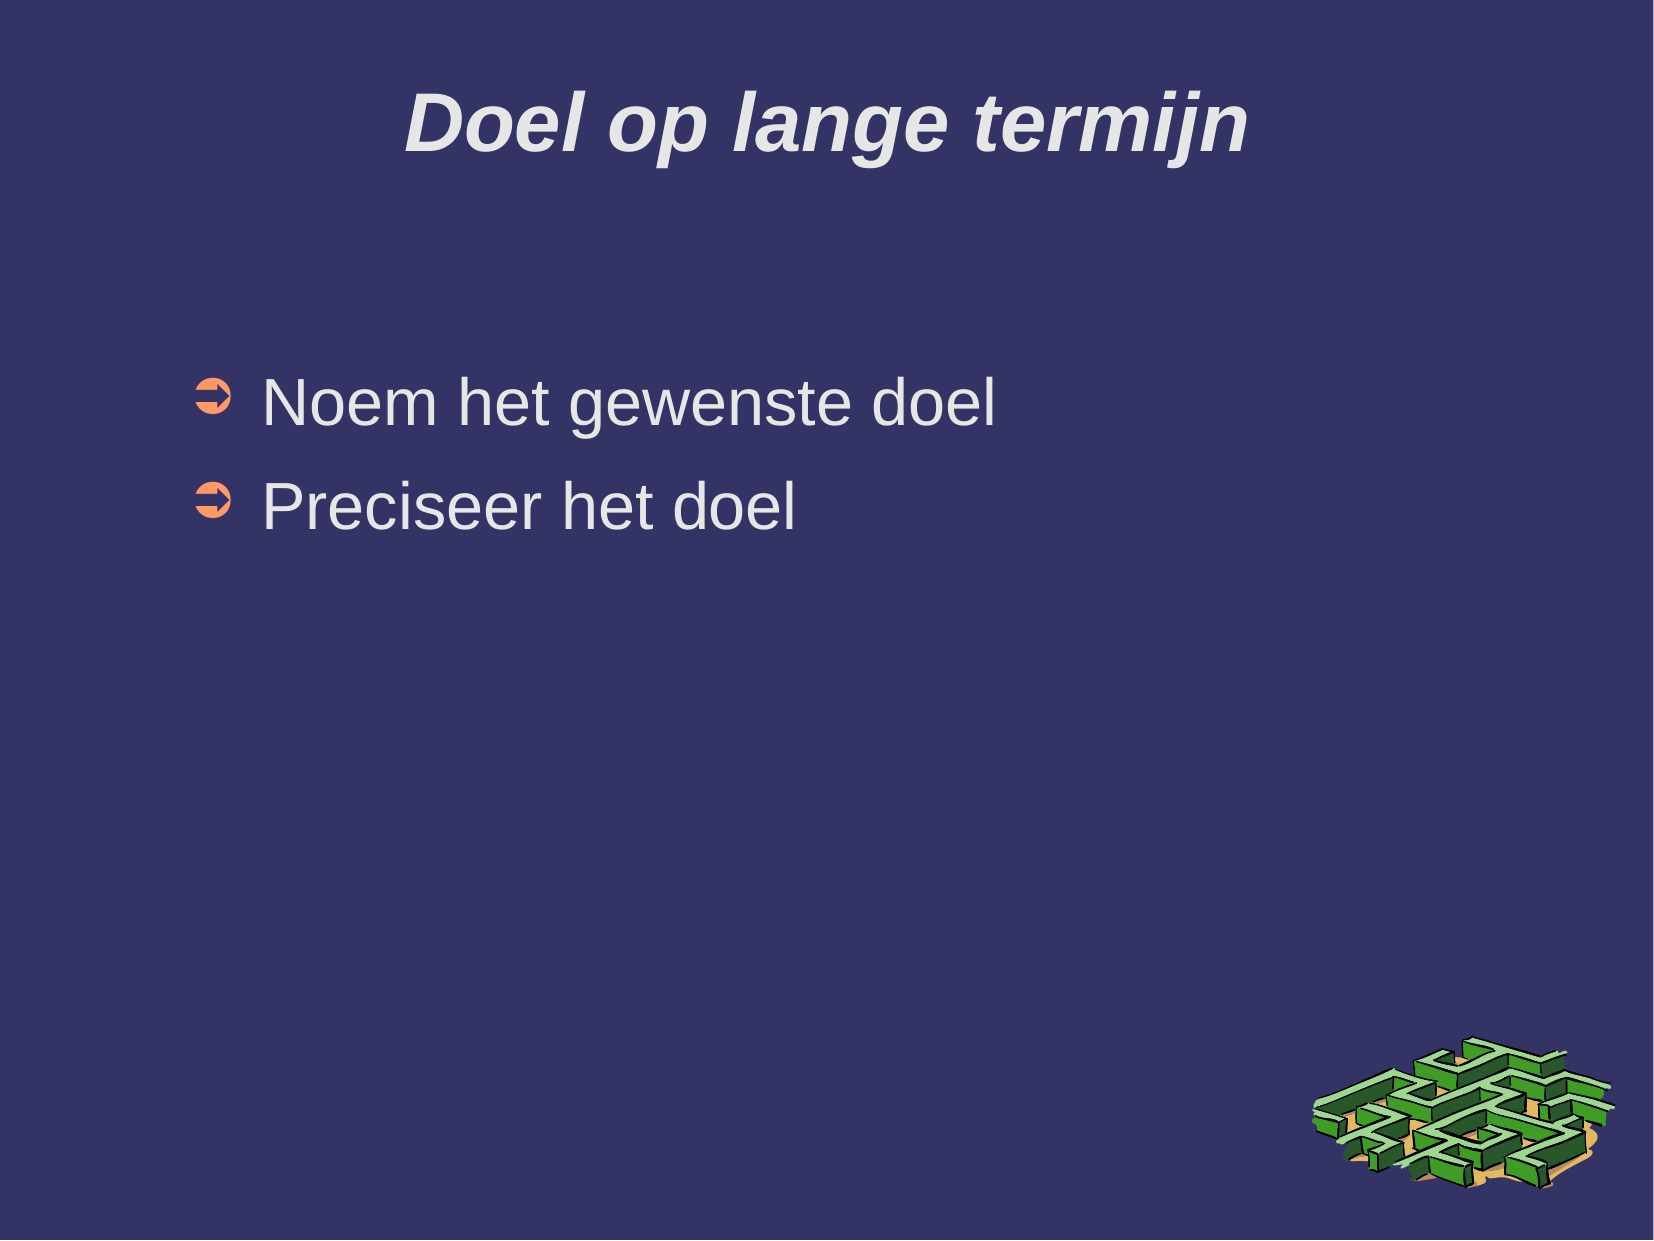

# Doel op lange termijn
Noem het gewenste doel
Preciseer het doel